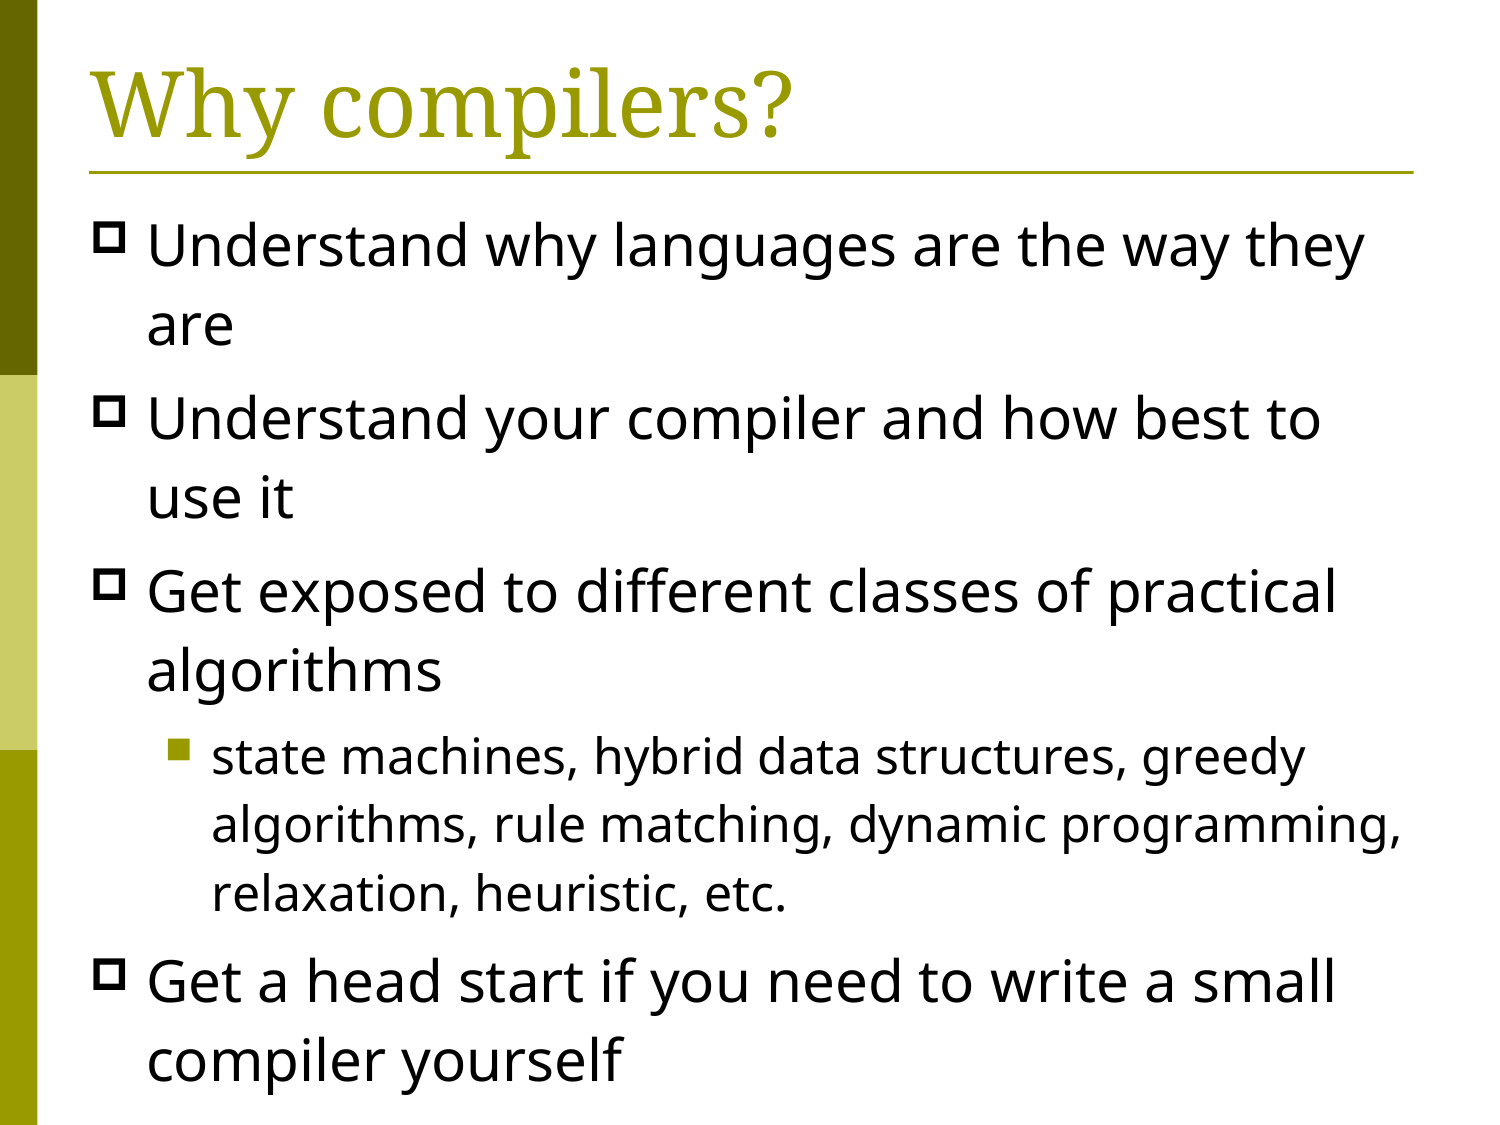

# Why compilers?
Understand why languages are the way they are
Understand your compiler and how best to use it
Get exposed to different classes of practical algorithms
state machines, hybrid data structures, greedy algorithms, rule matching, dynamic programming, relaxation, heuristic, etc.
Get a head start if you need to write a small compiler yourself